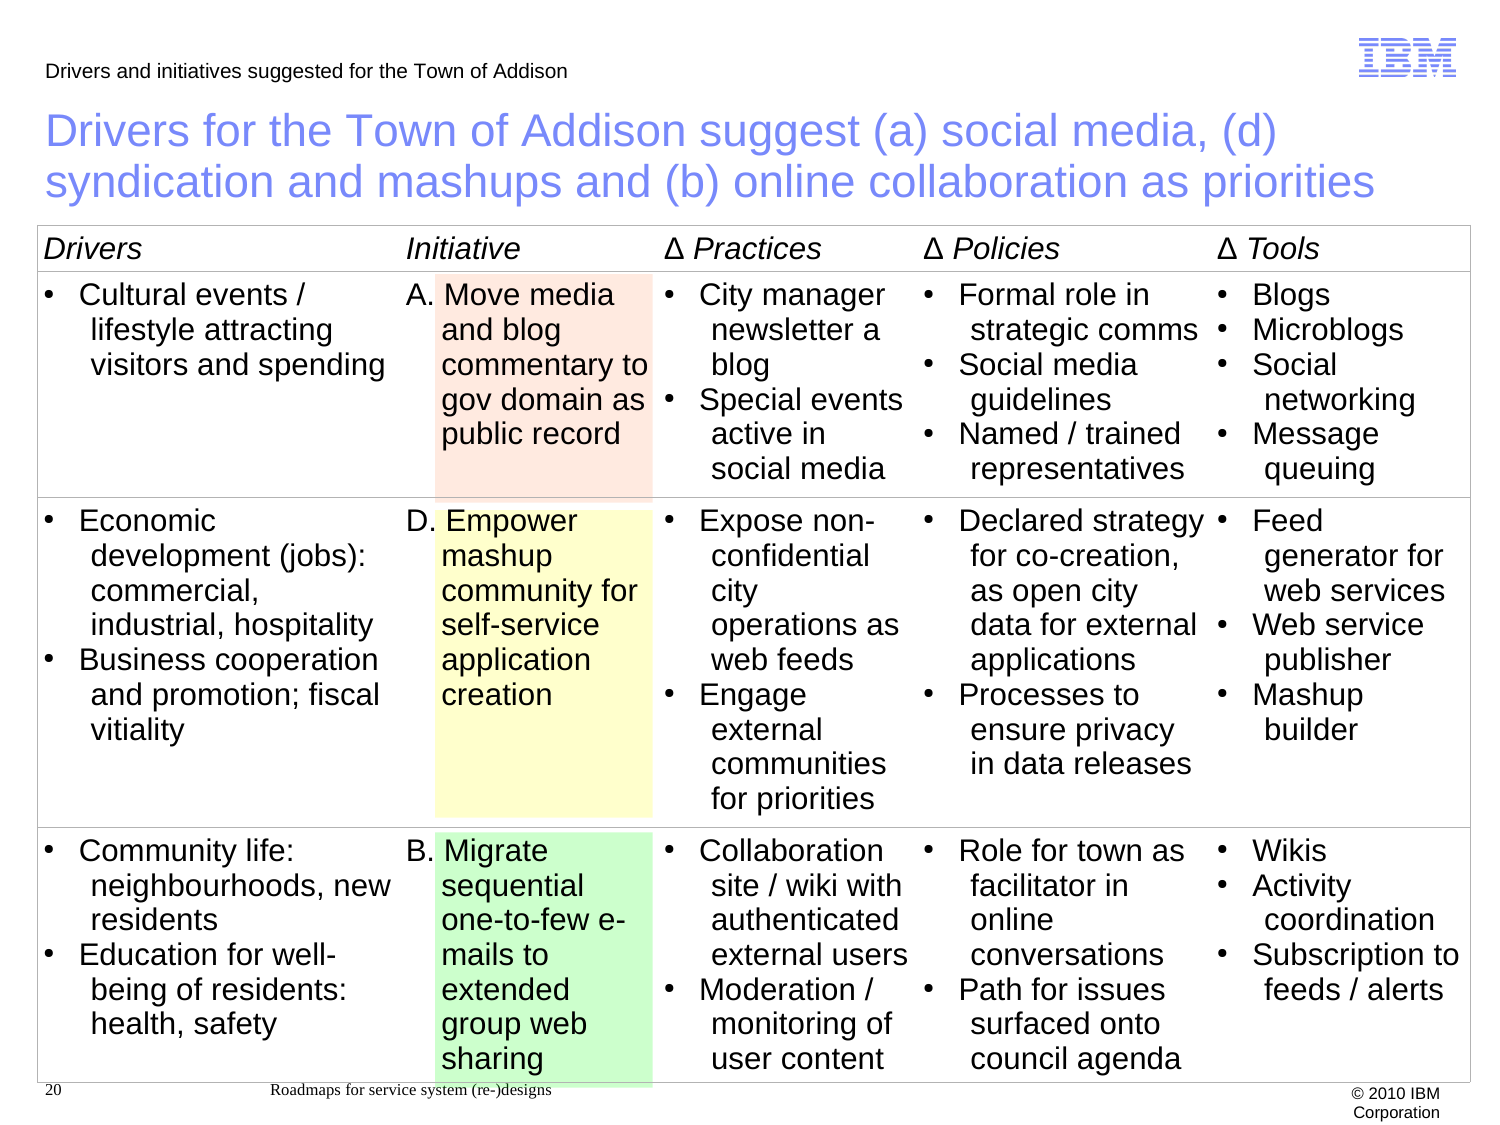

Drivers and initiatives suggested for the Town of Addison
# Drivers for the Town of Addison suggest (a) social media, (d) syndication and mashups and (b) online collaboration as priorities
| Drivers | Initiative | Δ Practices | Δ Policies | Δ Tools |
| --- | --- | --- | --- | --- |
| Cultural events / lifestyle attracting visitors and spending | A. Move media and blog commentary to gov domain as public record | City manager newsletter a blog Special events active in social media | Formal role in strategic comms Social media guidelines Named / trained representatives | Blogs Microblogs Social networking Message queuing |
| Economic development (jobs): commercial, industrial, hospitality Business cooperation and promotion; fiscal vitiality | D. Empower mashup community for self-service application creation | Expose non-confidential city operations as web feeds Engage external communities for priorities | Declared strategy for co-creation, as open city data for external applications Processes to ensure privacy in data releases | Feed generator for web services Web service publisher Mashup builder |
| Community life: neighbourhoods, new residents Education for well- being of residents: health, safety | B. Migrate sequential one-to-few e-mails to extended group web sharing | Collaboration site / wiki with authenticated external users Moderation / monitoring of user content | Role for town as facilitator in online conversations Path for issues surfaced onto council agenda | Wikis Activity coordination Subscription to feeds / alerts |
20
Roadmaps for service system (re-)designs